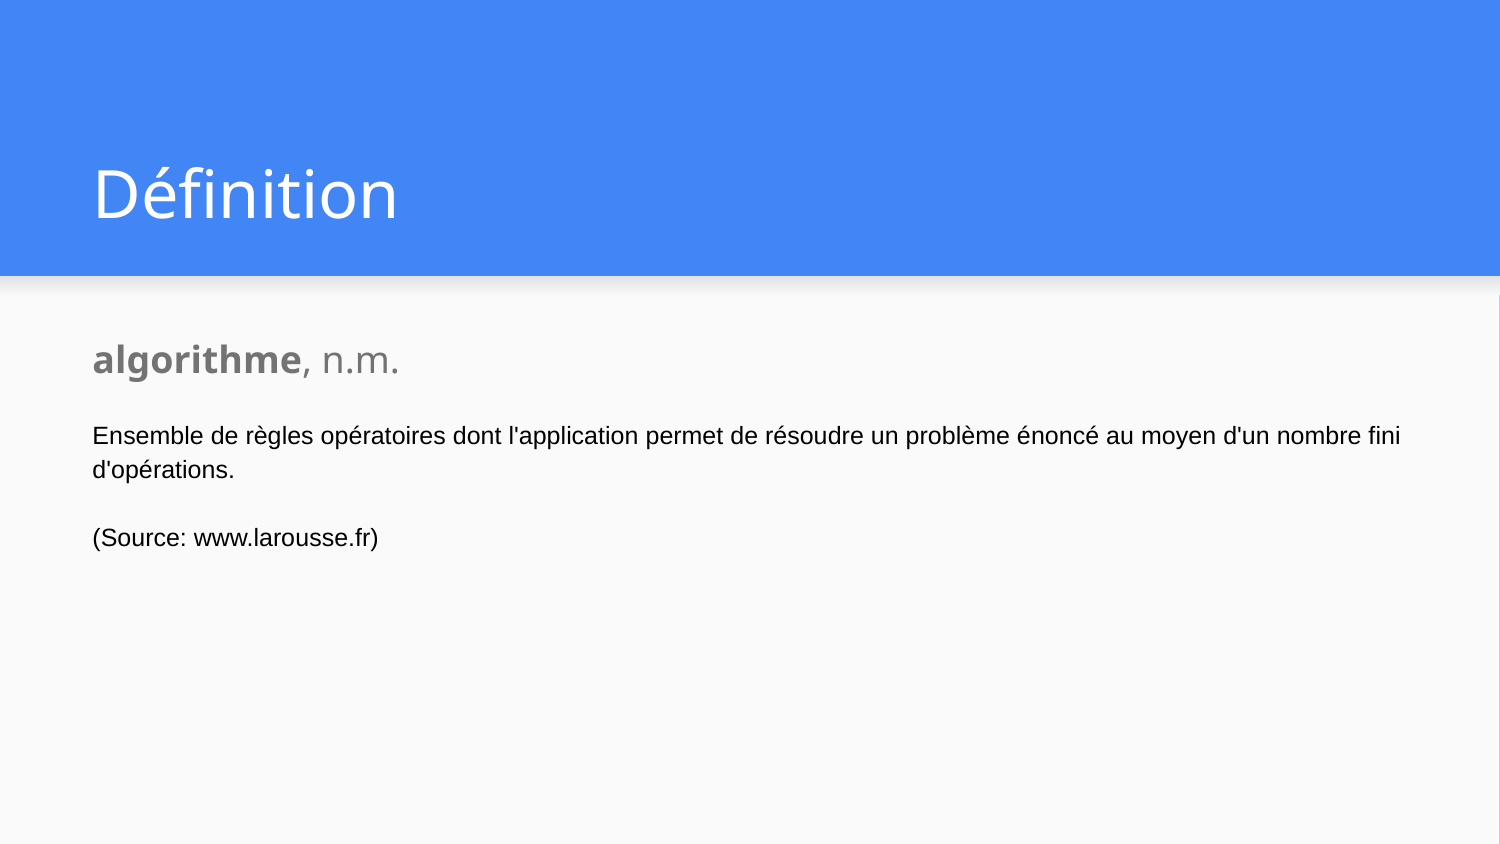

# Définition
algorithme, n.m.
Ensemble de règles opératoires dont l'application permet de résoudre un problème énoncé au moyen d'un nombre fini d'opérations.
(Source: www.larousse.fr)